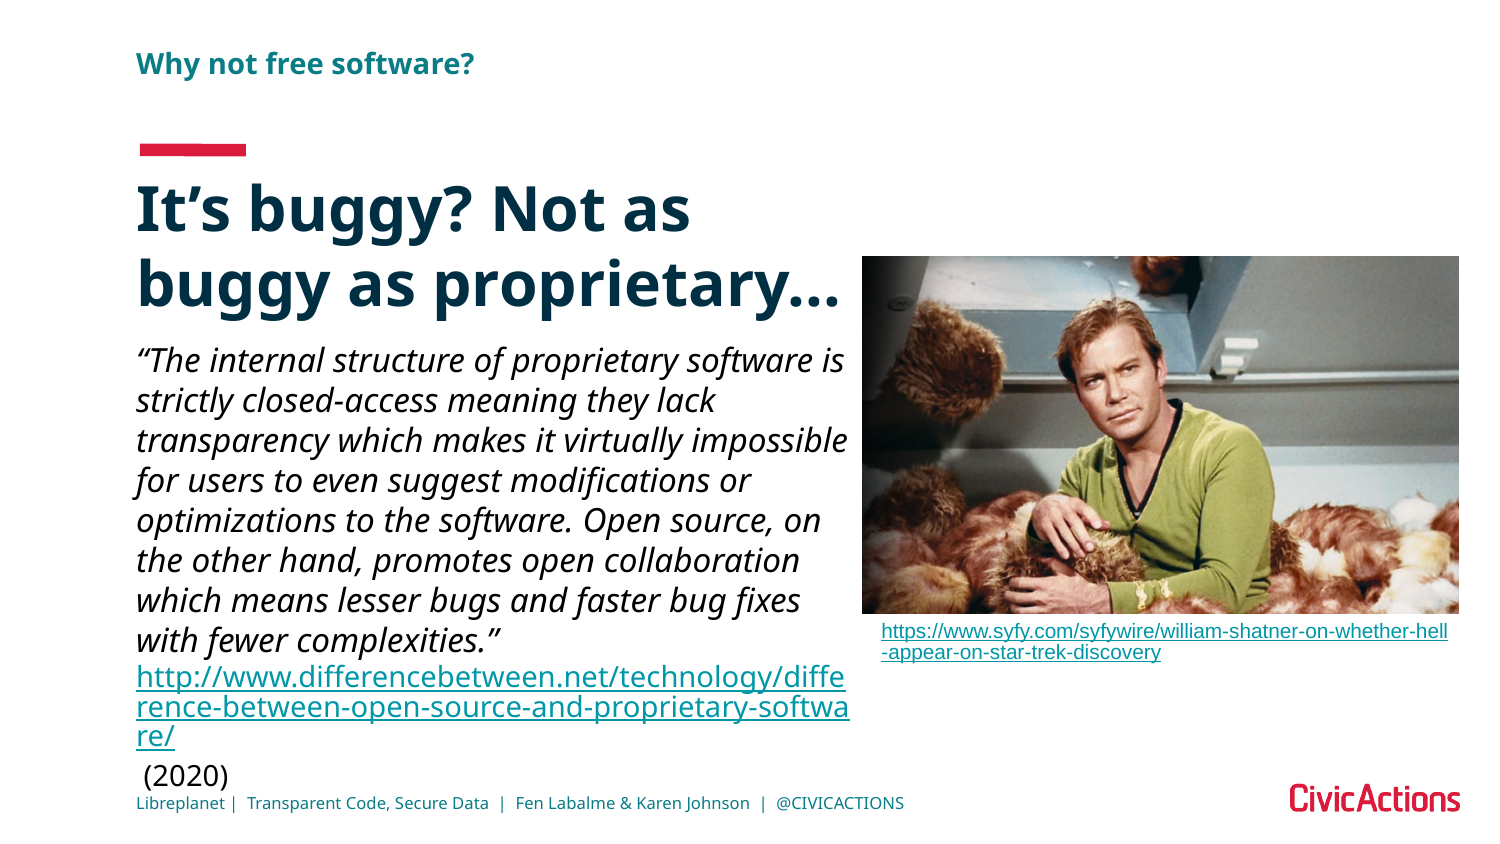

# Why not free software?
It’s buggy? Not as buggy as proprietary...
“The internal structure of proprietary software is strictly closed-access meaning they lack transparency which makes it virtually impossible for users to even suggest modifications or optimizations to the software. Open source, on the other hand, promotes open collaboration which means lesser bugs and faster bug fixes with fewer complexities.”
http://www.differencebetween.net/technology/difference-between-open-source-and-proprietary-software/ (2020)
https://www.syfy.com/syfywire/william-shatner-on-whether-hell-appear-on-star-trek-discovery
Libreplanet | Transparent Code, Secure Data | Fen Labalme & Karen Johnson | @CIVICACTIONS